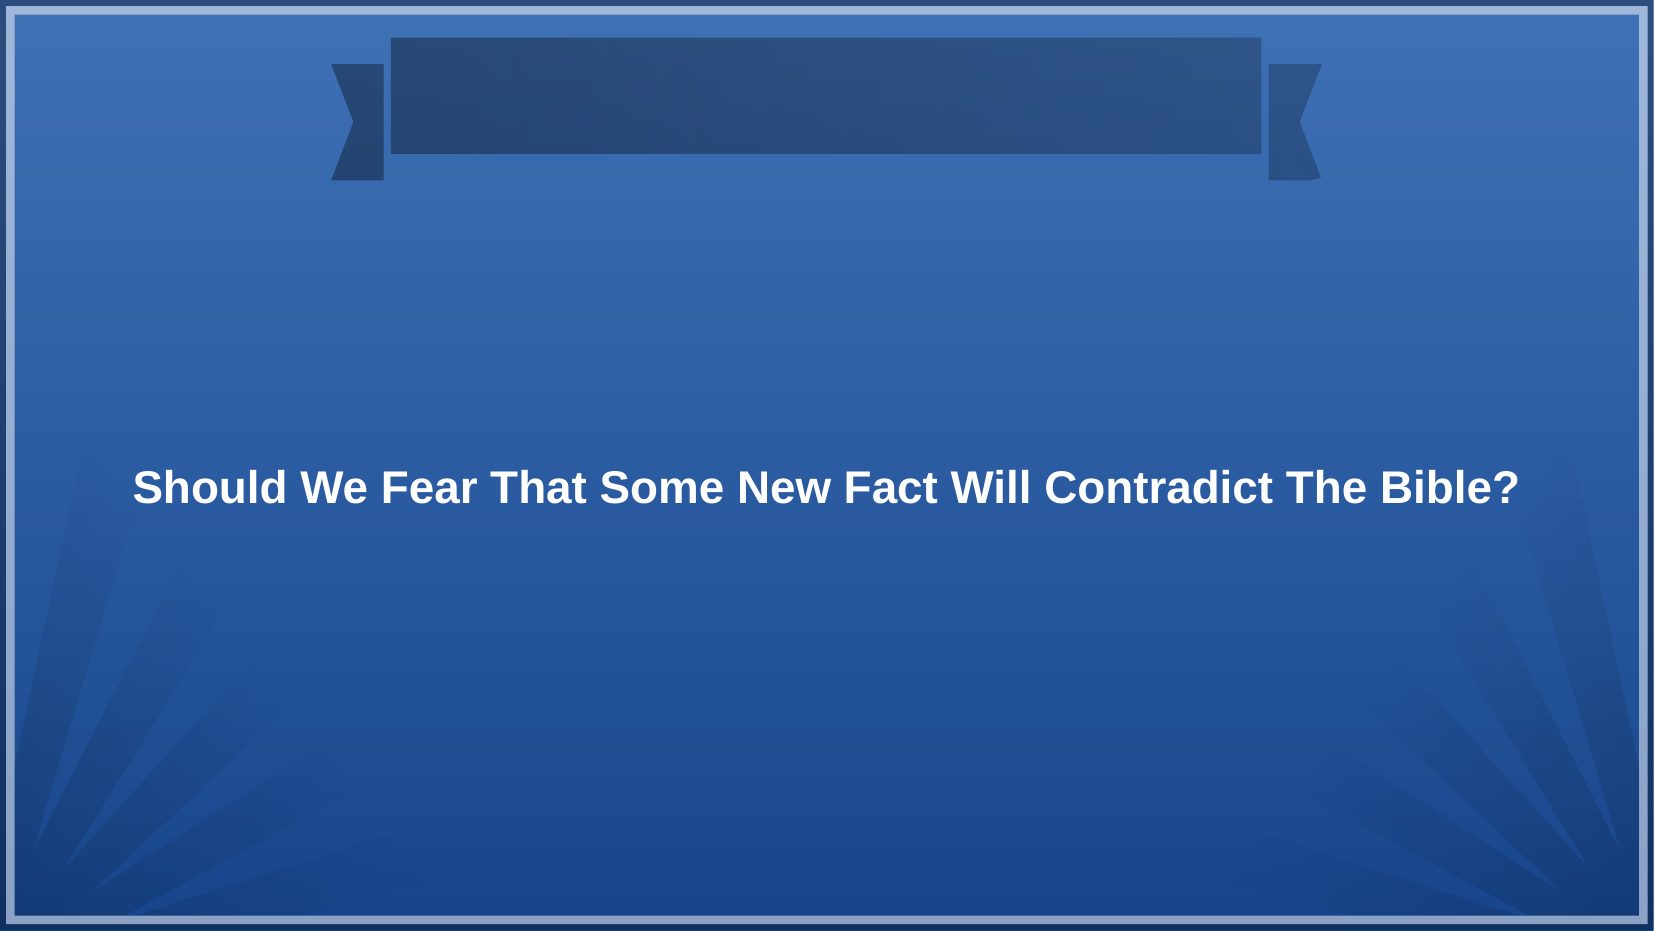

#
Should We Fear That Some New Fact Will Contradict The Bible?